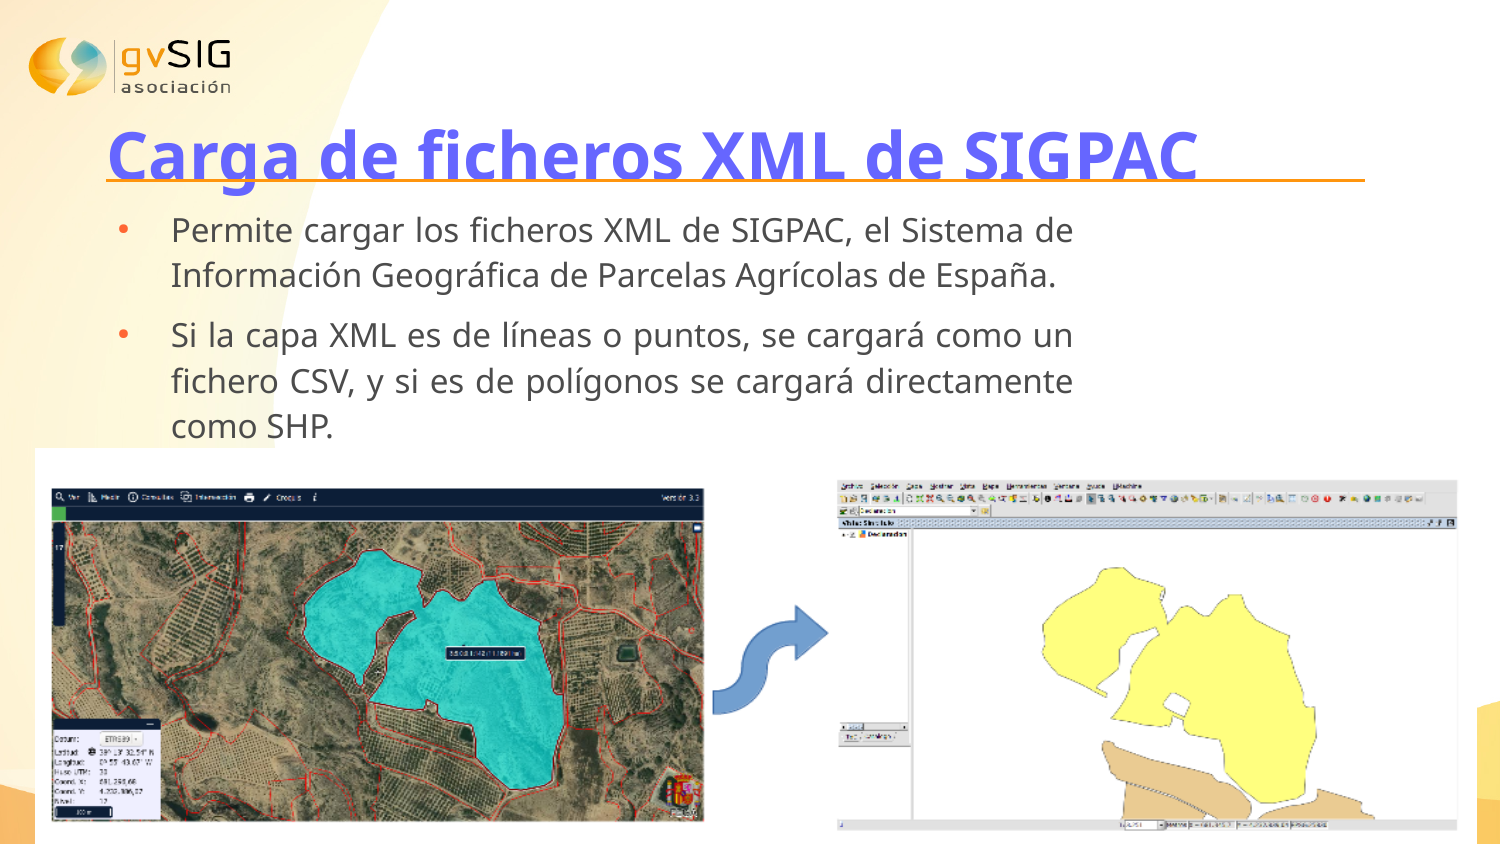

# Carga de ficheros XML de SIGPAC
Permite cargar los ficheros XML de SIGPAC, el Sistema de Información Geográfica de Parcelas Agrícolas de España.
Si la capa XML es de líneas o puntos, se cargará como un fichero CSV, y si es de polígonos se cargará directamente como SHP.